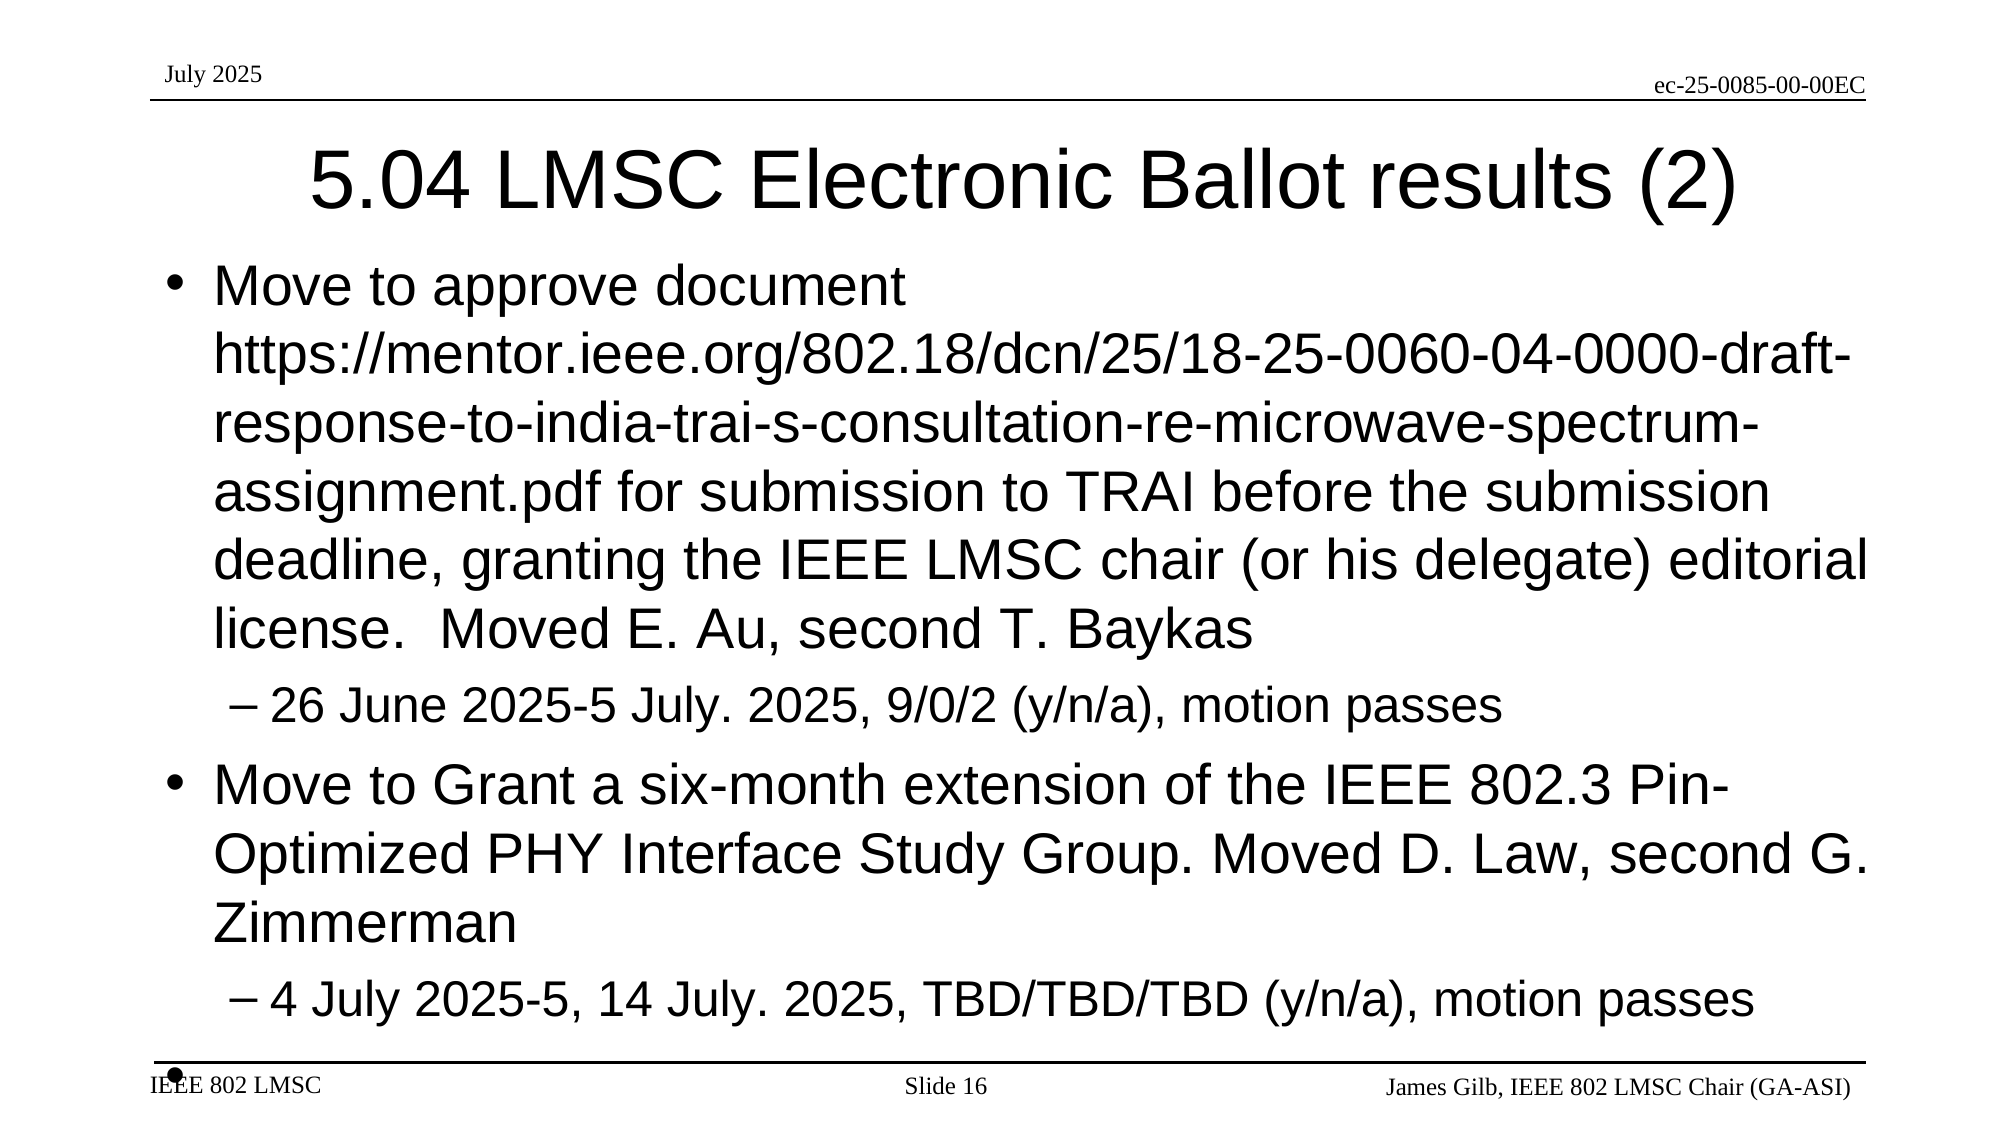

# 5.04 LMSC Electronic Ballot results (2)
Move to approve document https://mentor.ieee.org/802.18/dcn/25/18-25-0060-04-0000-draft-response-to-india-trai-s-consultation-re-microwave-spectrum-assignment.pdf for submission to TRAI before the submission deadline, granting the IEEE LMSC chair (or his delegate) editorial license. Moved E. Au, second T. Baykas
26 June 2025-5 July. 2025, 9/0/2 (y/n/a), motion passes
Move to Grant a six-month extension of the IEEE 802.3 Pin-Optimized PHY Interface Study Group. Moved D. Law, second G. Zimmerman
4 July 2025-5, 14 July. 2025, TBD/TBD/TBD (y/n/a), motion passes
16